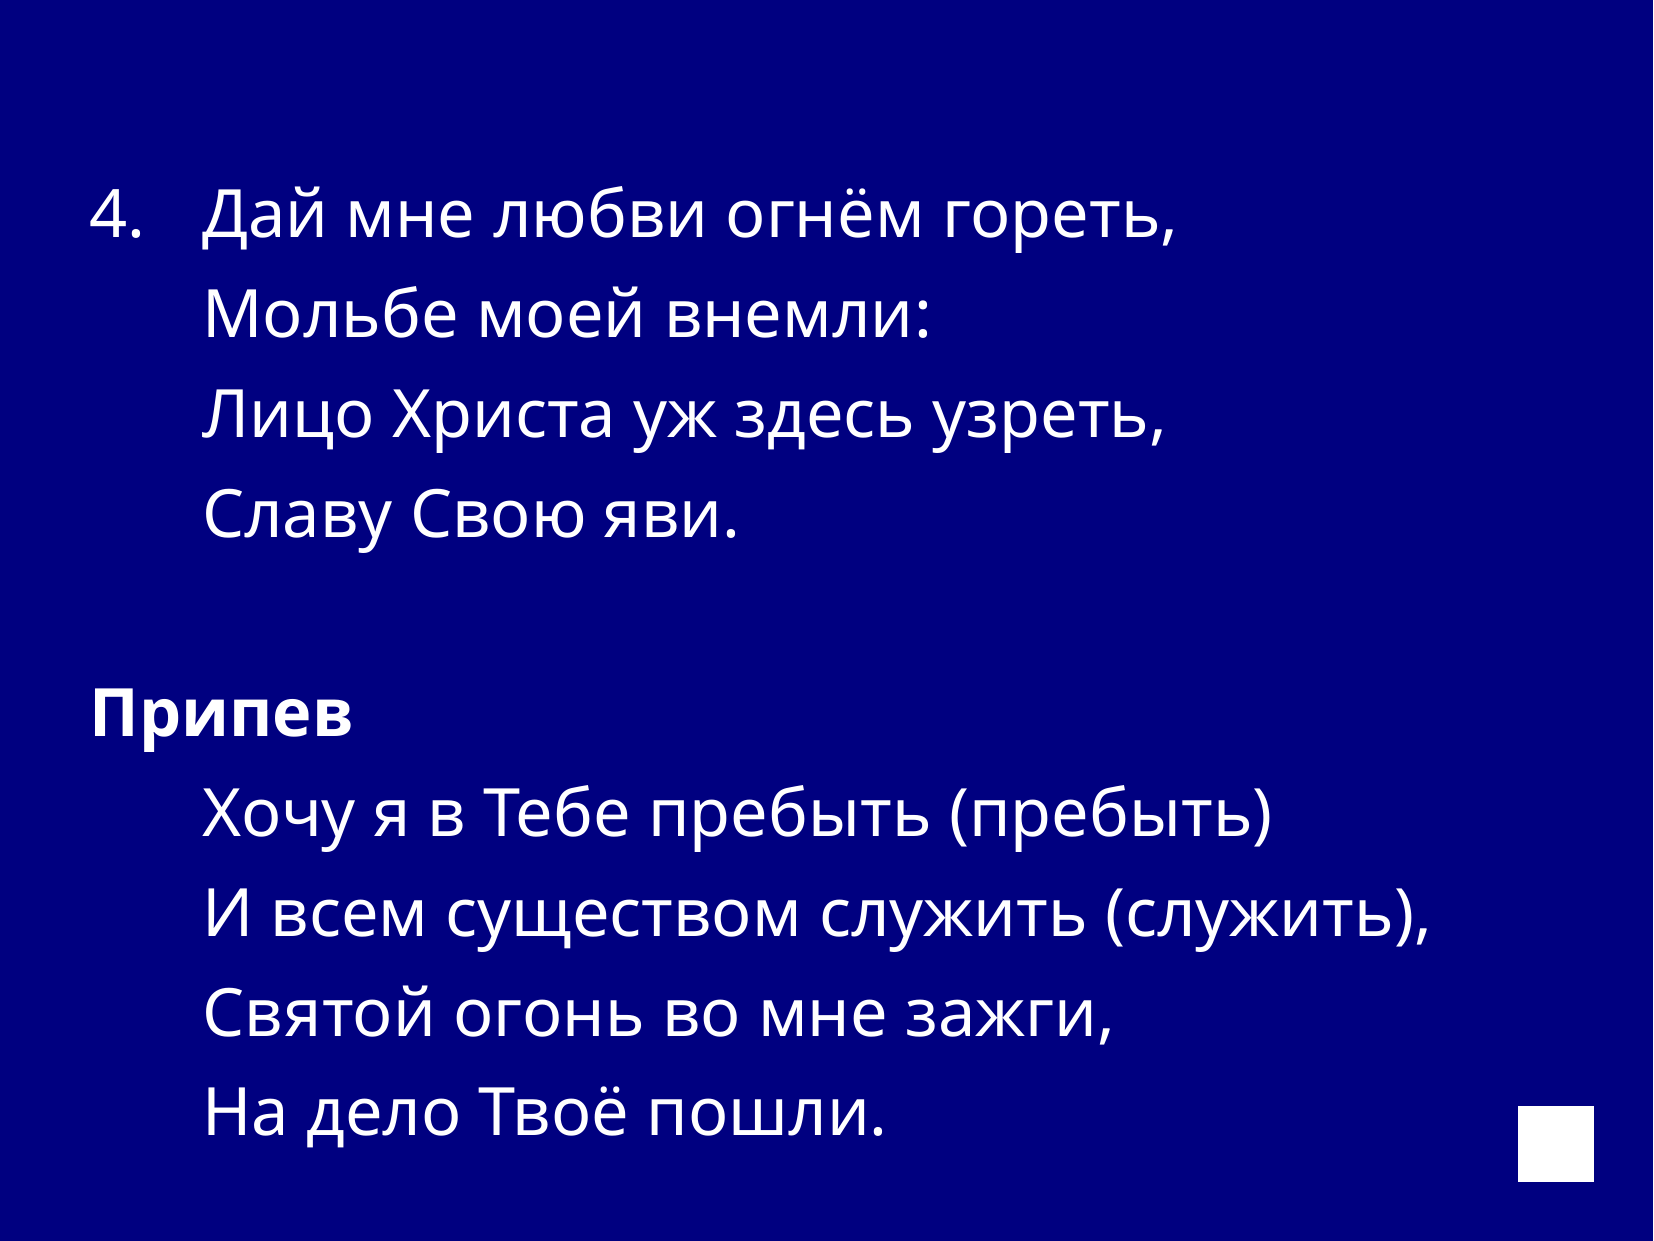

4.	Дай мне любви огнём гореть,
	Мольбе моей внемли:
	Лицо Христа уж здесь узреть,
	Славу Свою яви.
Припев
	Хочу я в Тебе пребыть (пребыть)
	И всем существом служить (служить),
	Святой огонь во мне зажги,
	На дело Твоё пошли.